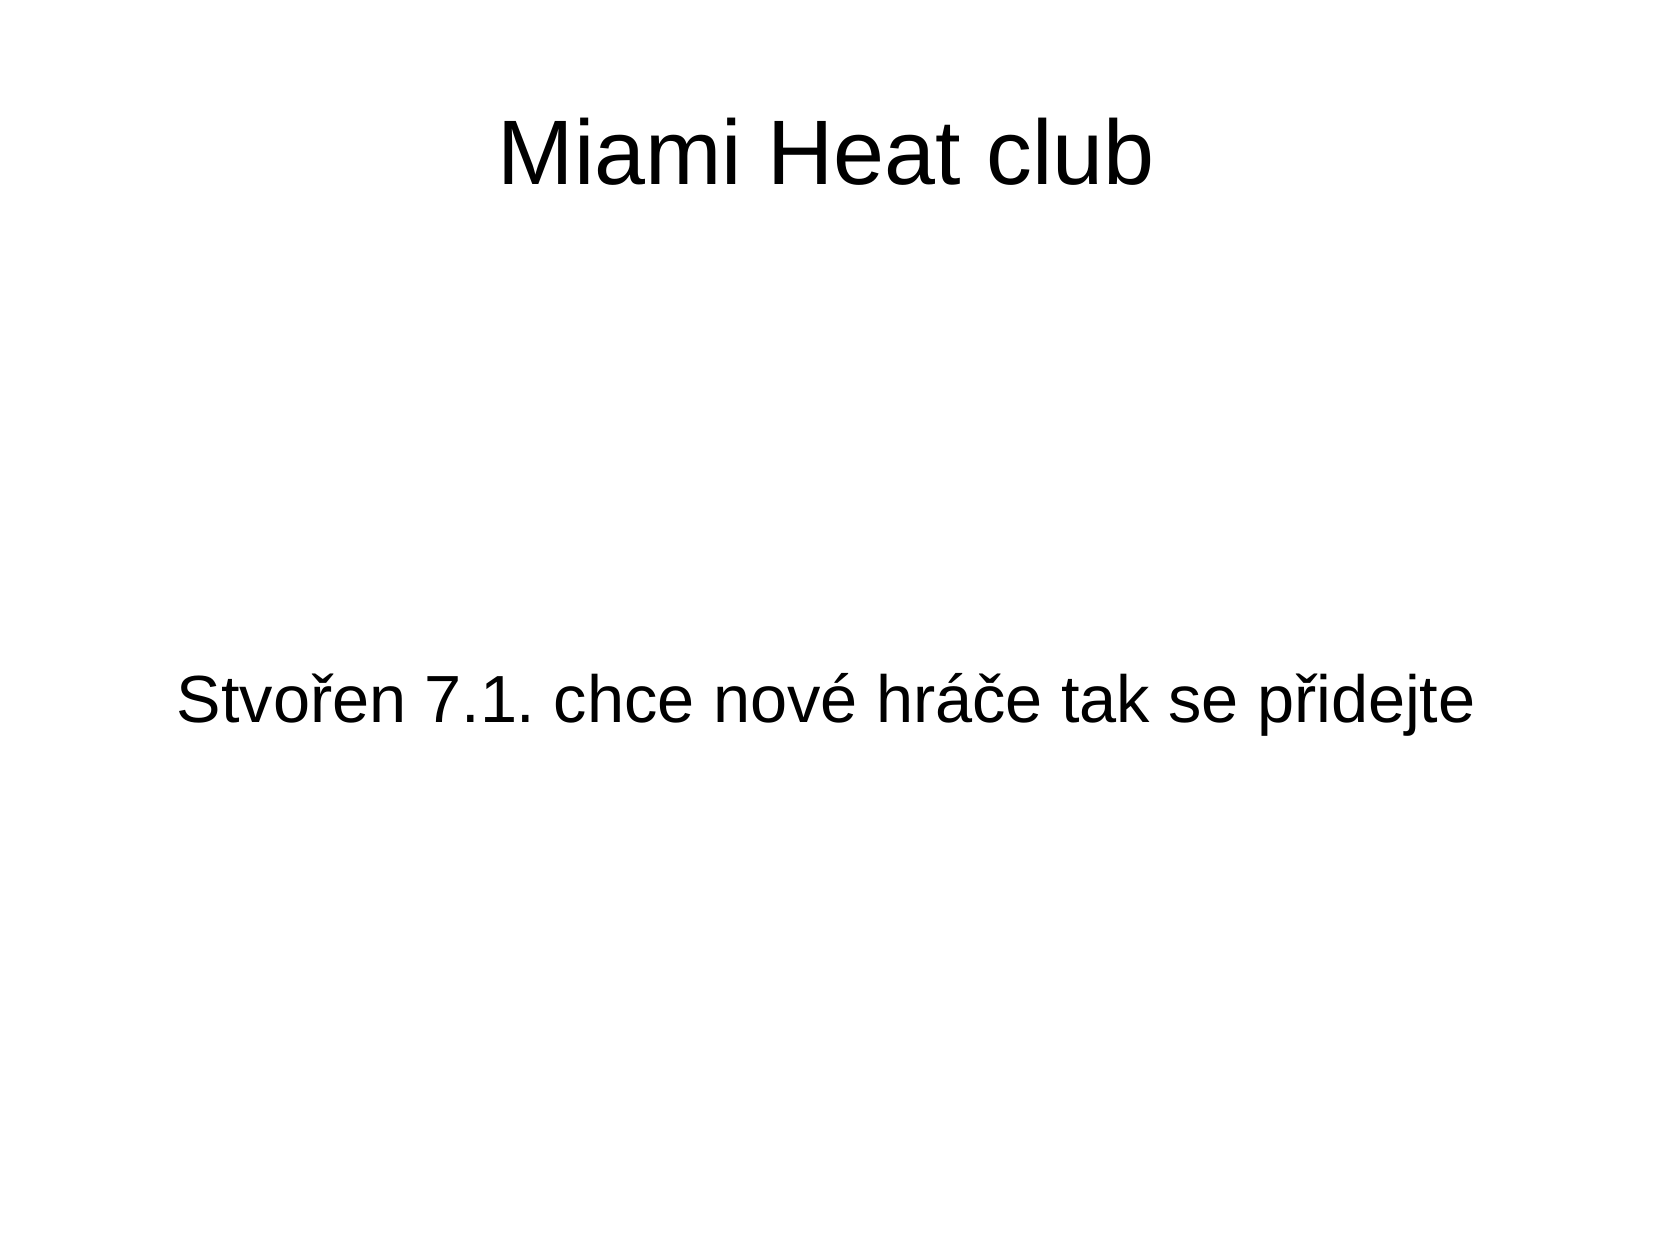

# Miami Heat club
Stvořen 7.1. chce nové hráče tak se přidejte